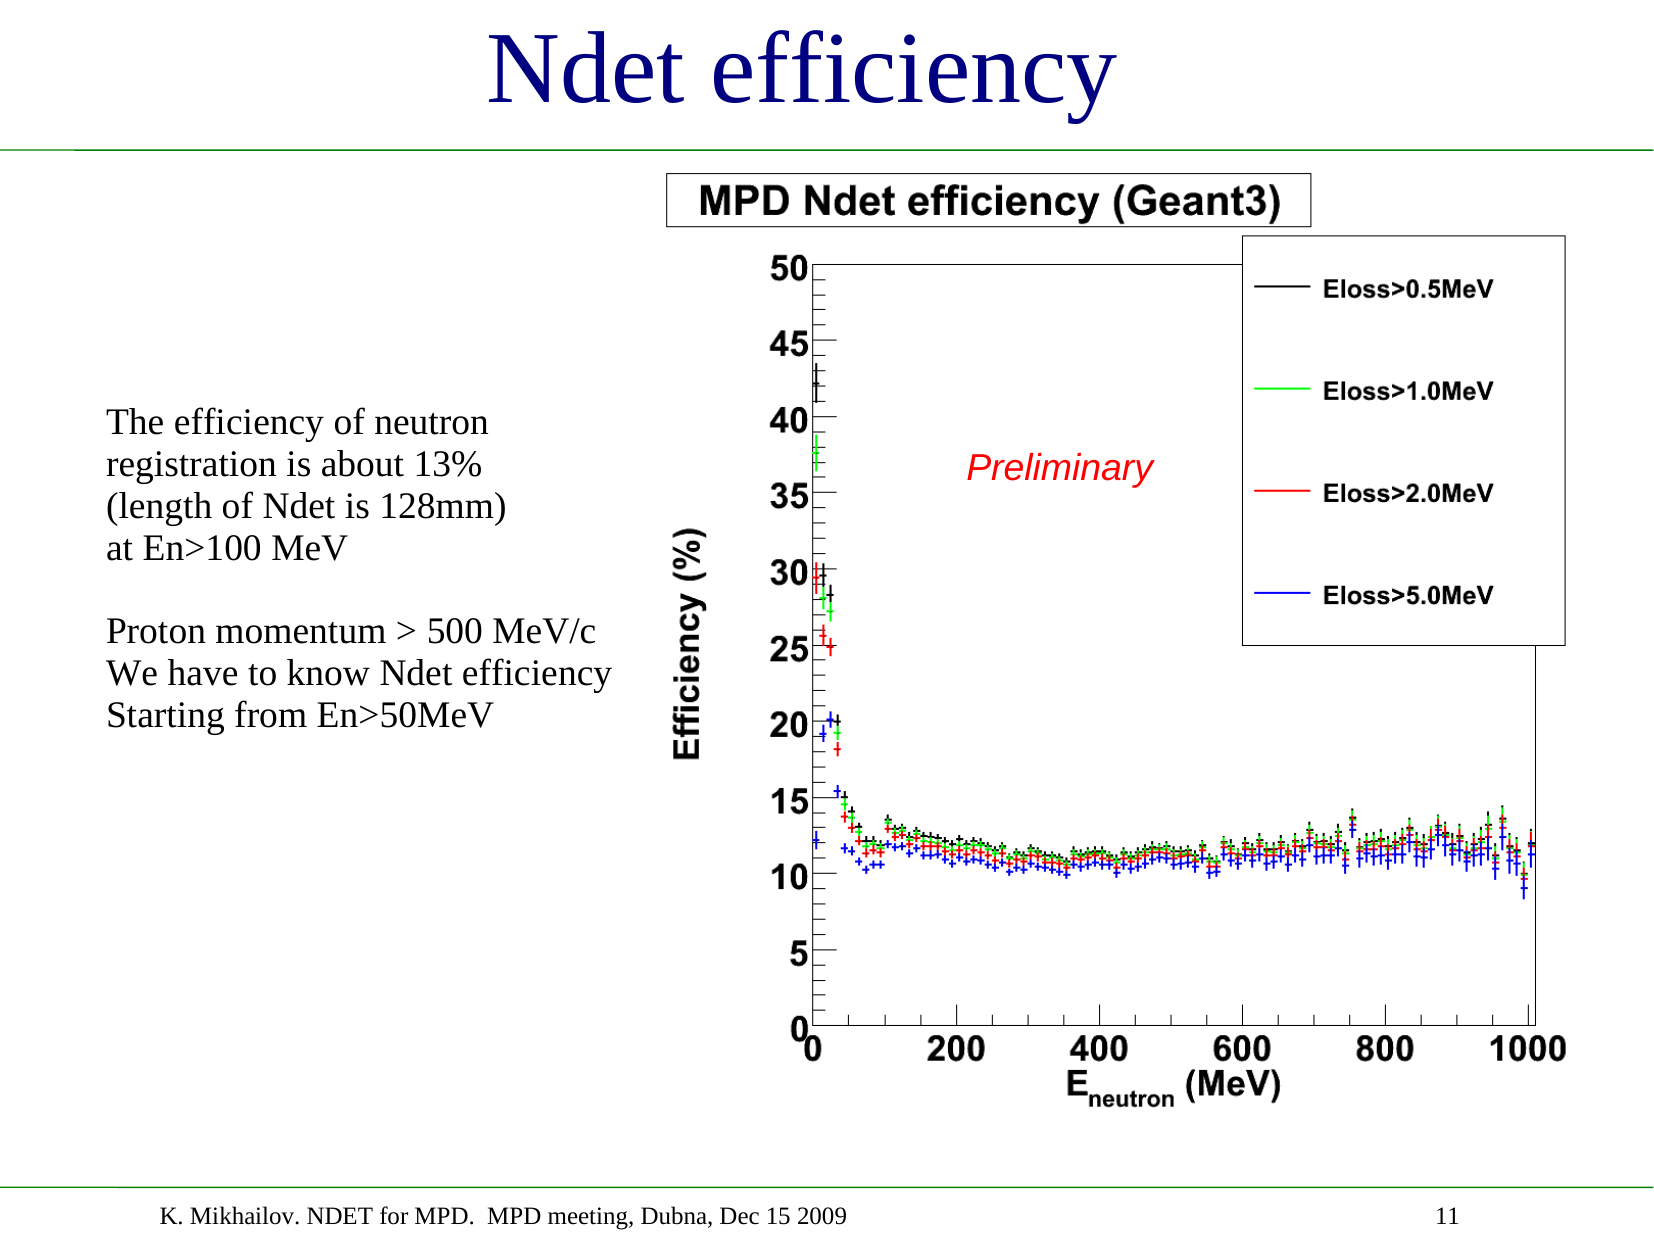

# Ndet efficiency
The efficiency of neutron
registration is about 13%
(length of Ndet is 128mm)
at En>100 MeV
Proton momentum > 500 MeV/c
We have to know Ndet efficiency
Starting from En>50MeV
Preliminary
K. Mikhailov. NDET for MPD. MPD meeting, Dubna, Dec 15 2009